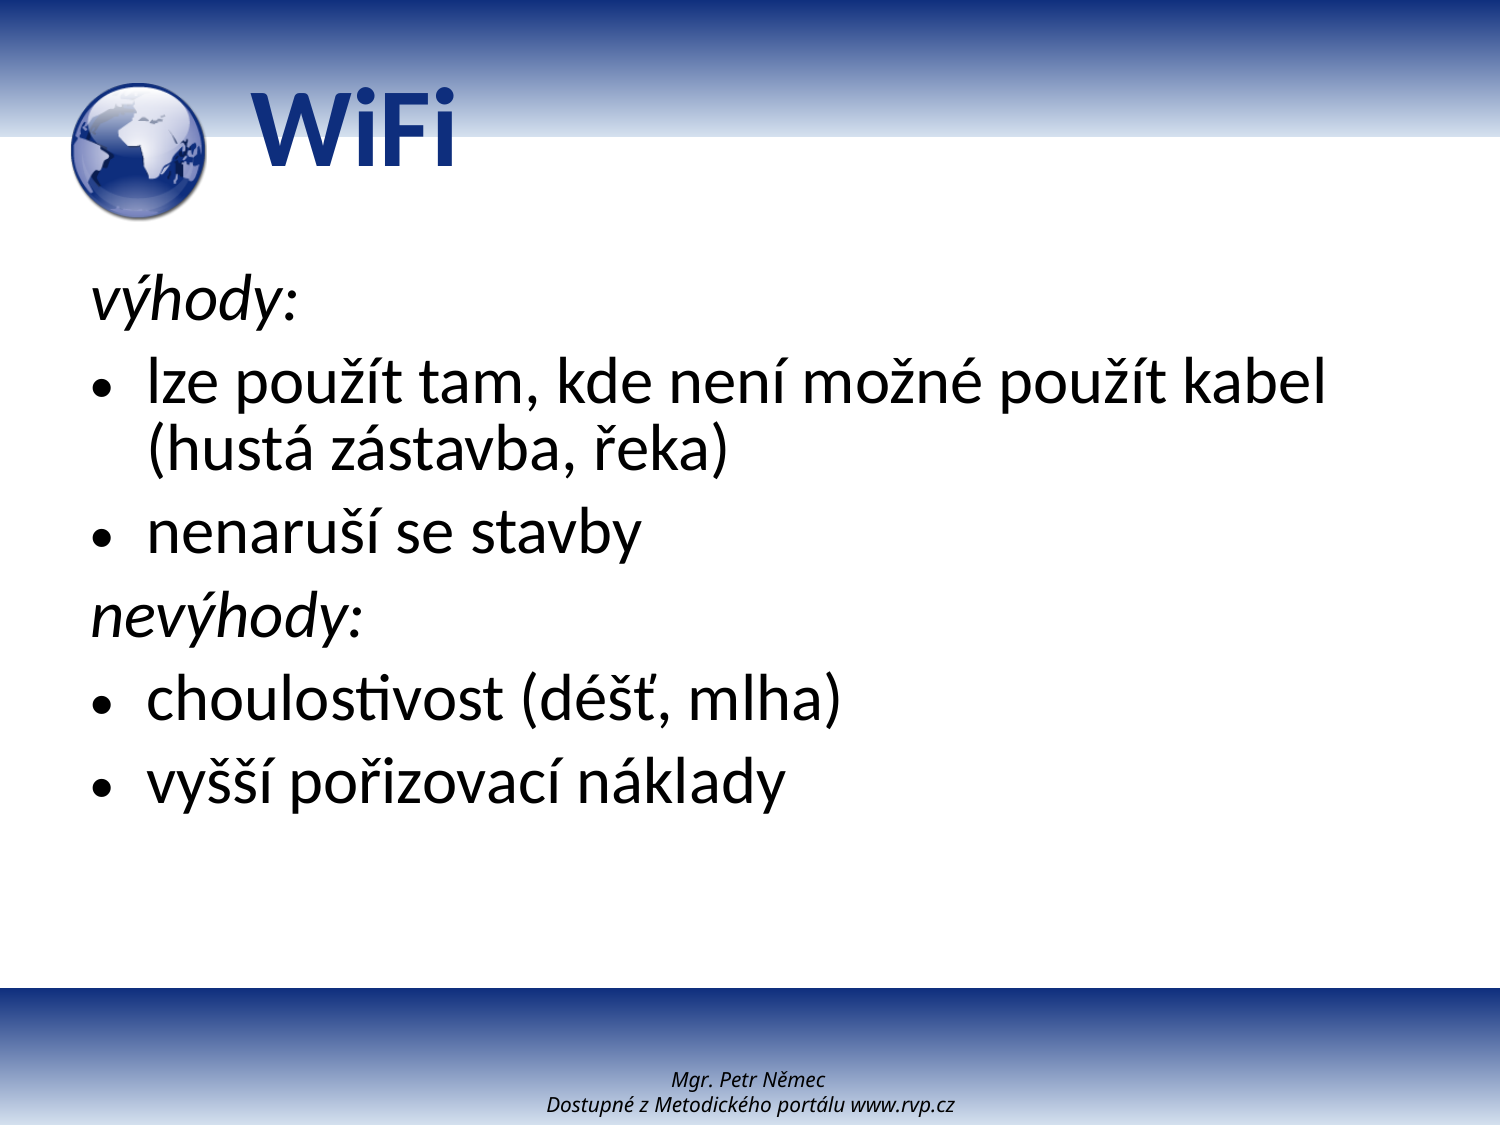

# WiFi
výhody:
lze použít tam, kde není možné použít kabel (hustá zástavba, řeka)
nenaruší se stavby
nevýhody:
choulostivost (déšť, mlha)
vyšší pořizovací náklady